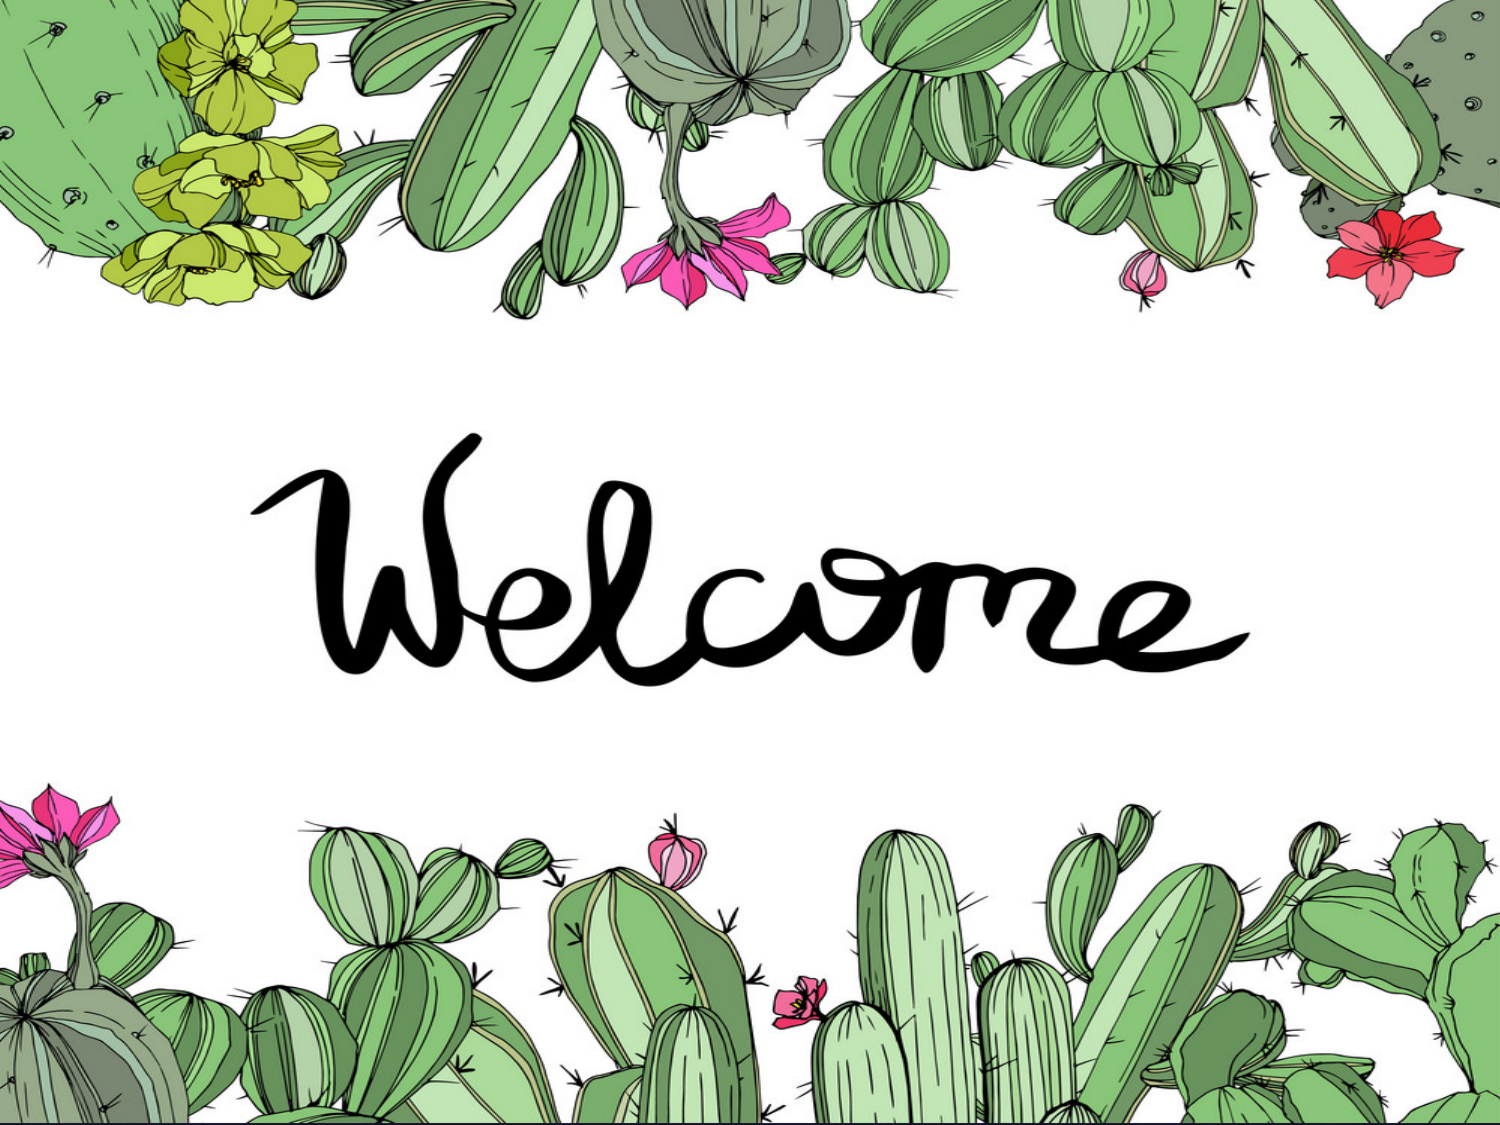

… in het zesde leerjaar bij juf Ilke